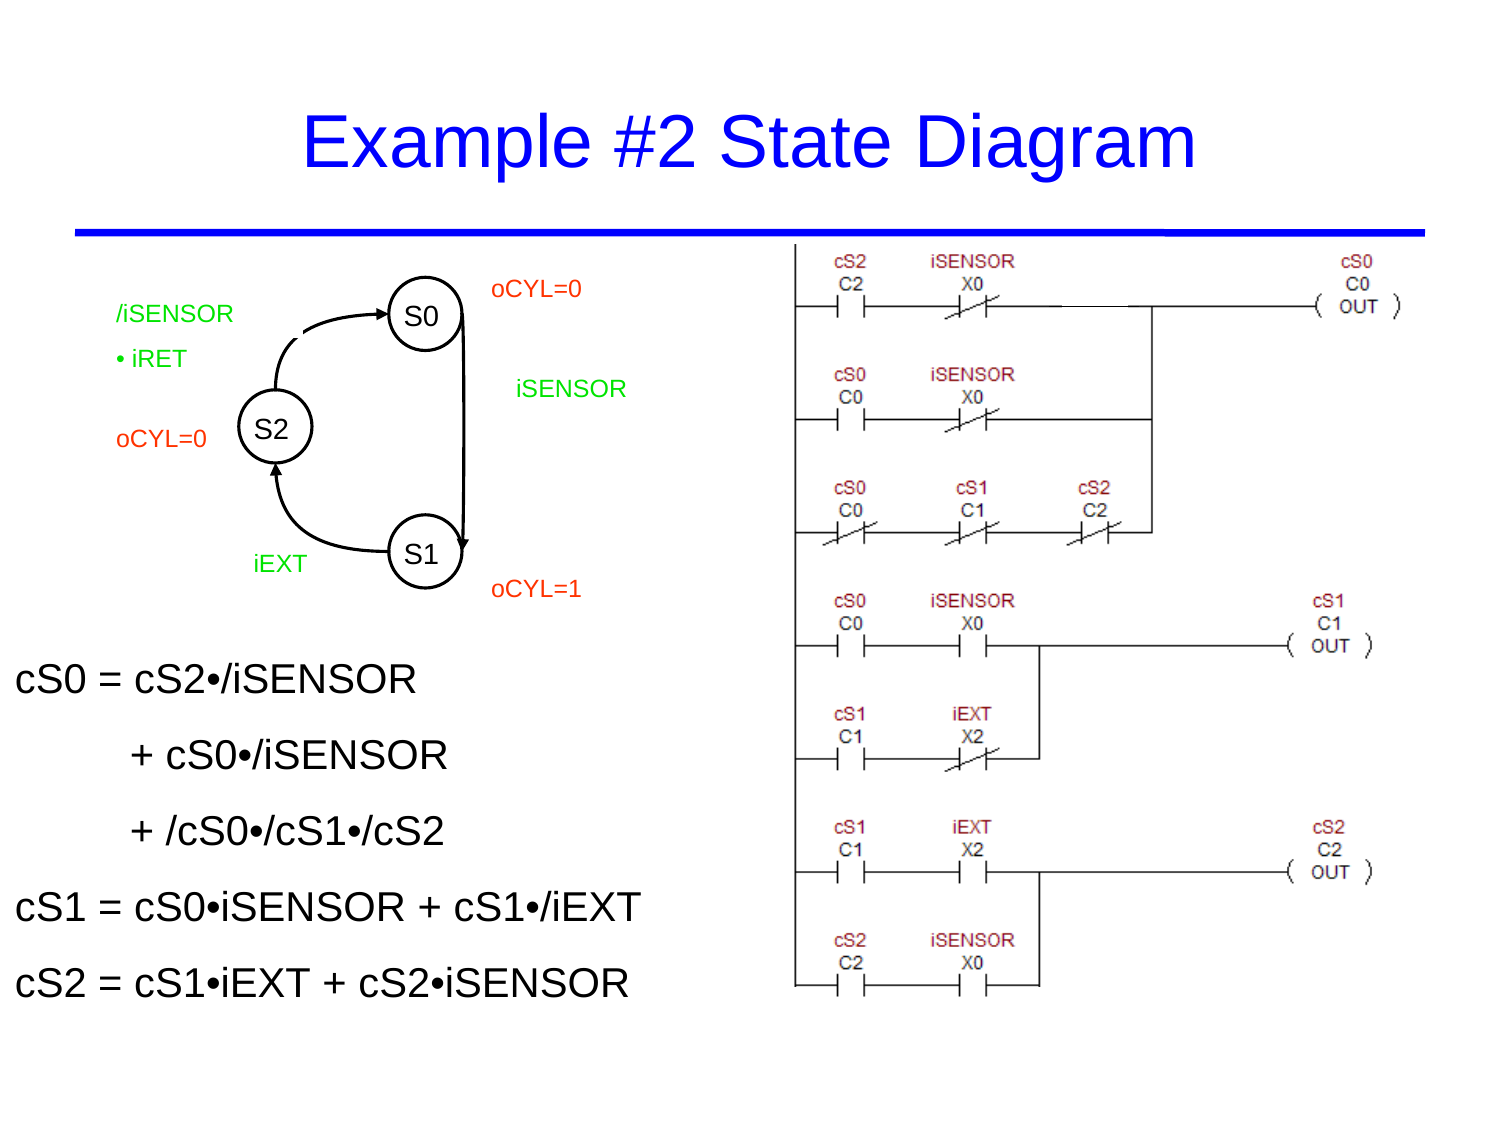

# Example #2 State Diagram
oCYL=0
/iSENSOR
• iRET
S0
S2
oCYL=0
S1
iEXT
oCYL=1
iSENSOR
cS0 = cS2•/iSENSOR
 + cS0•/iSENSOR
 + /cS0•/cS1•/cS2
cS1 = cS0•iSENSOR + cS1•/iEXT
cS2 = cS1•iEXT + cS2•iSENSOR